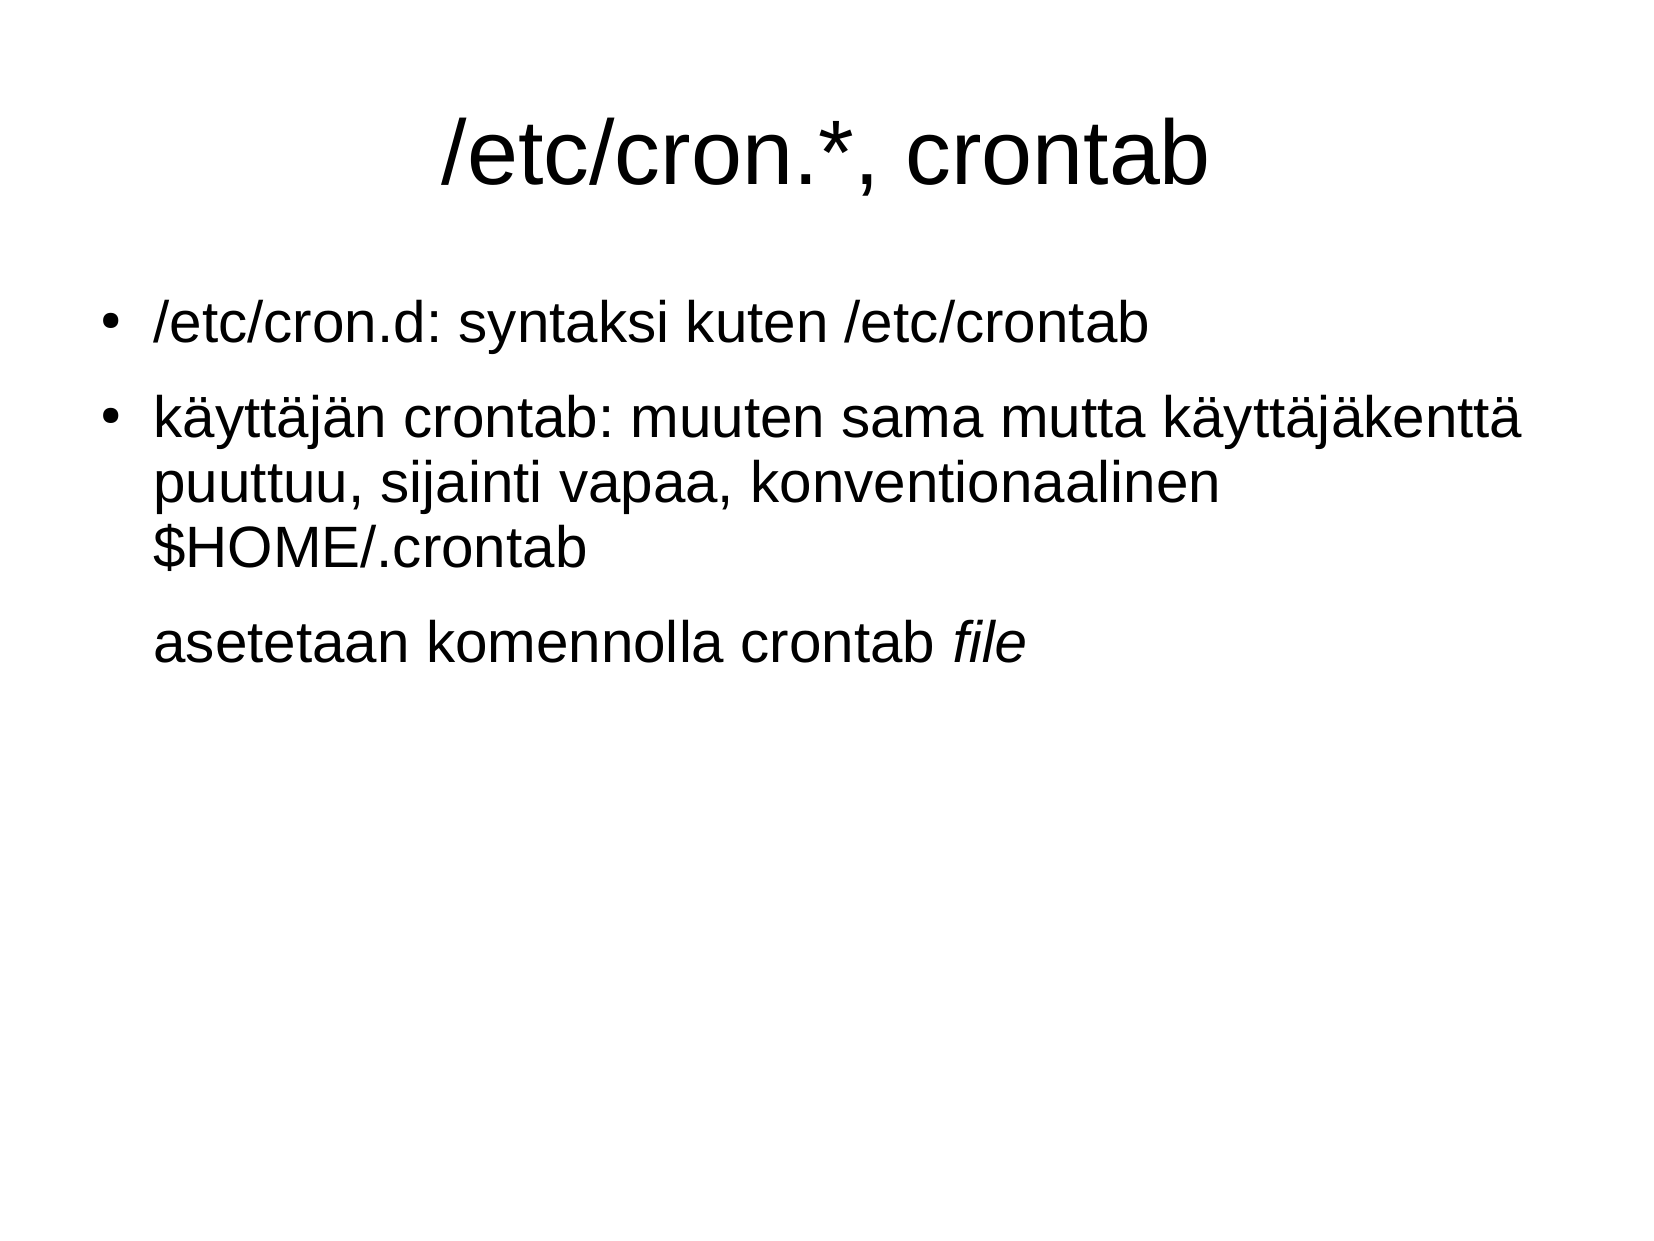

# /etc/cron.*, crontab
/etc/cron.d: syntaksi kuten /etc/crontab
käyttäjän crontab: muuten sama mutta käyttäjäkenttä puuttuu, sijainti vapaa, konventionaalinen $HOME/.crontab
asetetaan komennolla crontab file